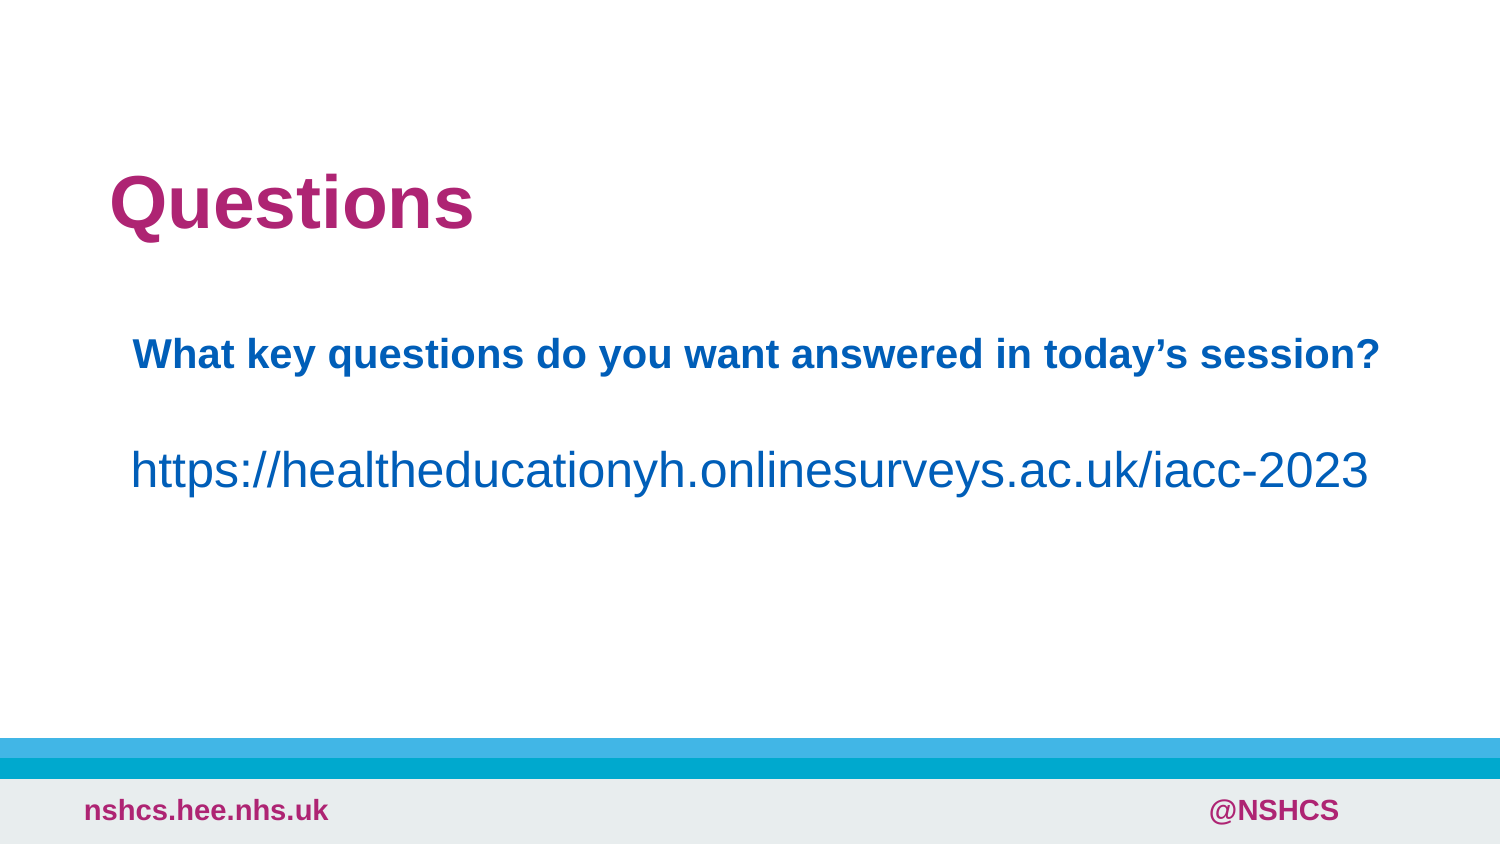

# Questions
What key questions do you want answered in today’s session?
https://healtheducationyh.onlinesurveys.ac.uk/iacc-2023